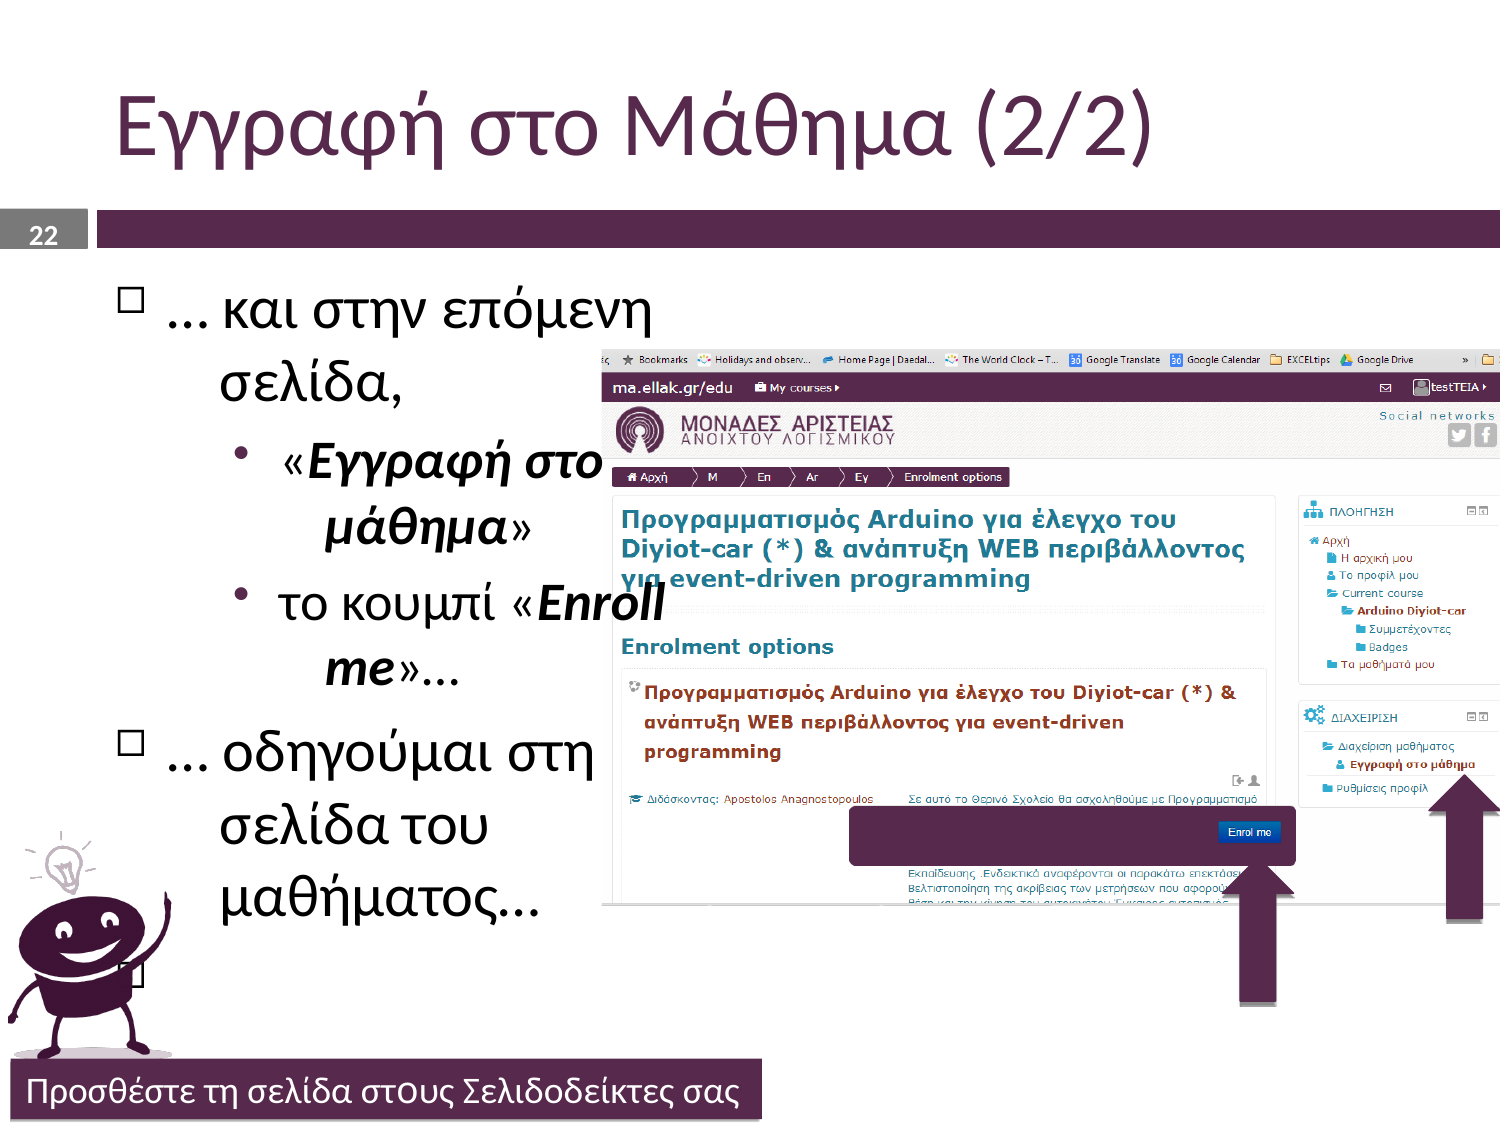

# Εγγραφή στο Μάθημα (2/2)
… και στην επόμενη σελίδα,
«Εγγραφή στο μάθημα»
το κουμπί «Enroll me»…
… οδηγούμαι στη σελίδα του μαθήματος…
Προσθέστε τη σελίδα στoυς Σελιδοδείκτες σας